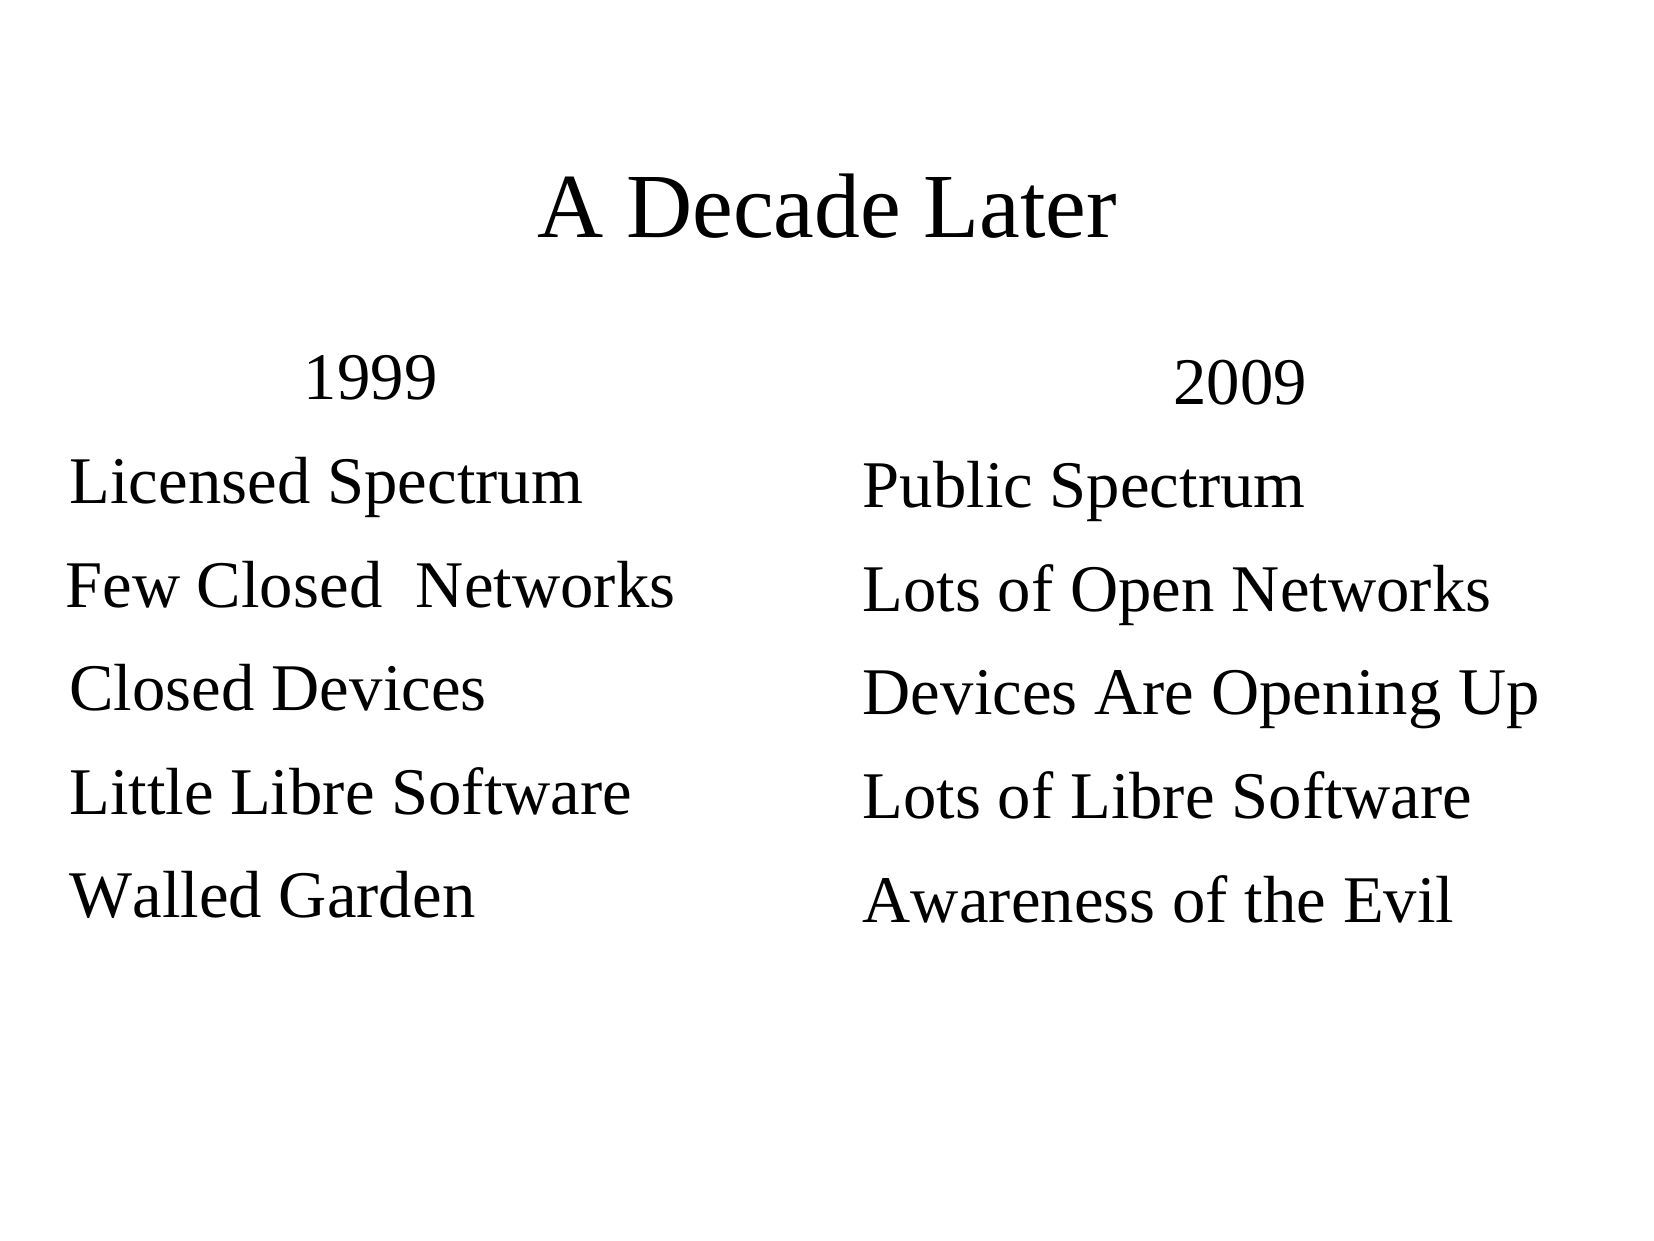

# A Decade Later
1999
 Licensed Spectrum
Few Closed Networks
 Closed Devices
 Little Libre Software
 Walled Garden
2009
Public Spectrum
Lots of Open Networks
Devices Are Opening Up
Lots of Libre Software
Awareness of the Evil